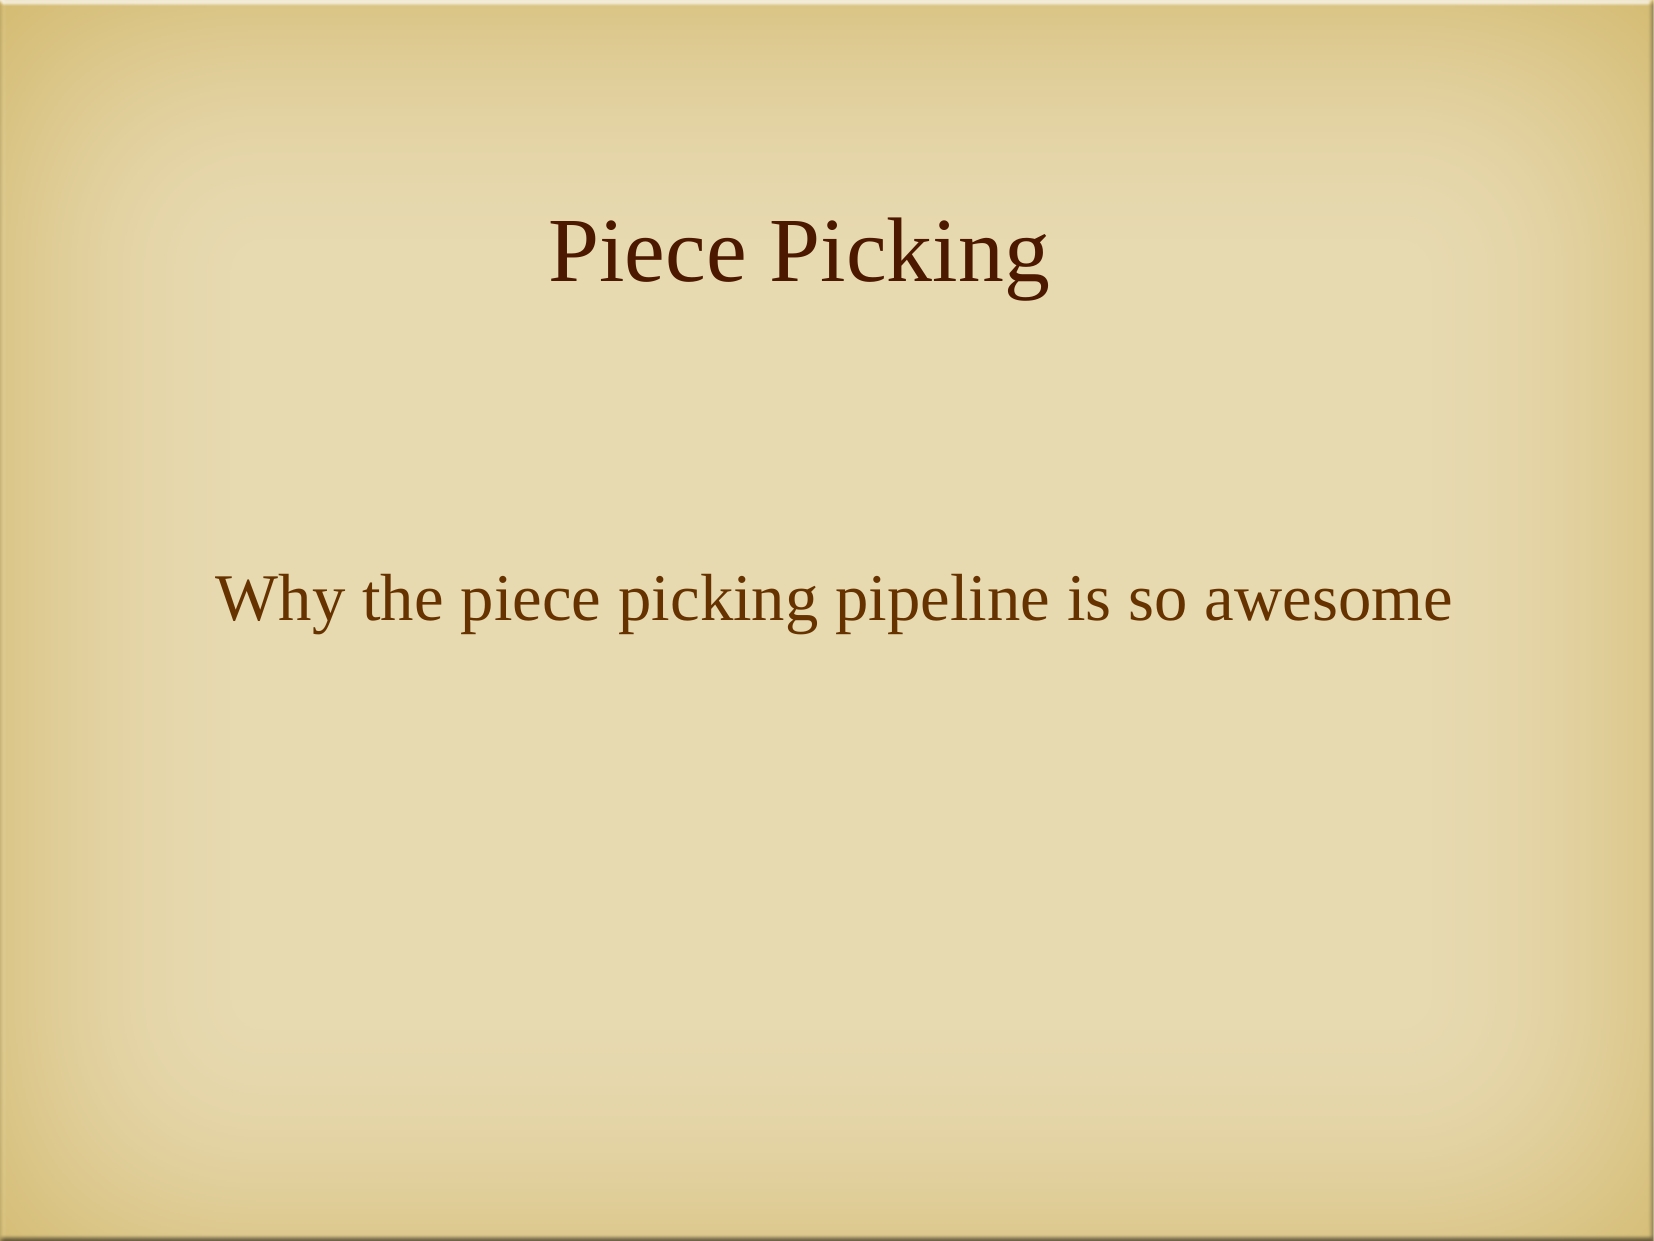

# Piece Picking
Why the piece picking pipeline is so awesome